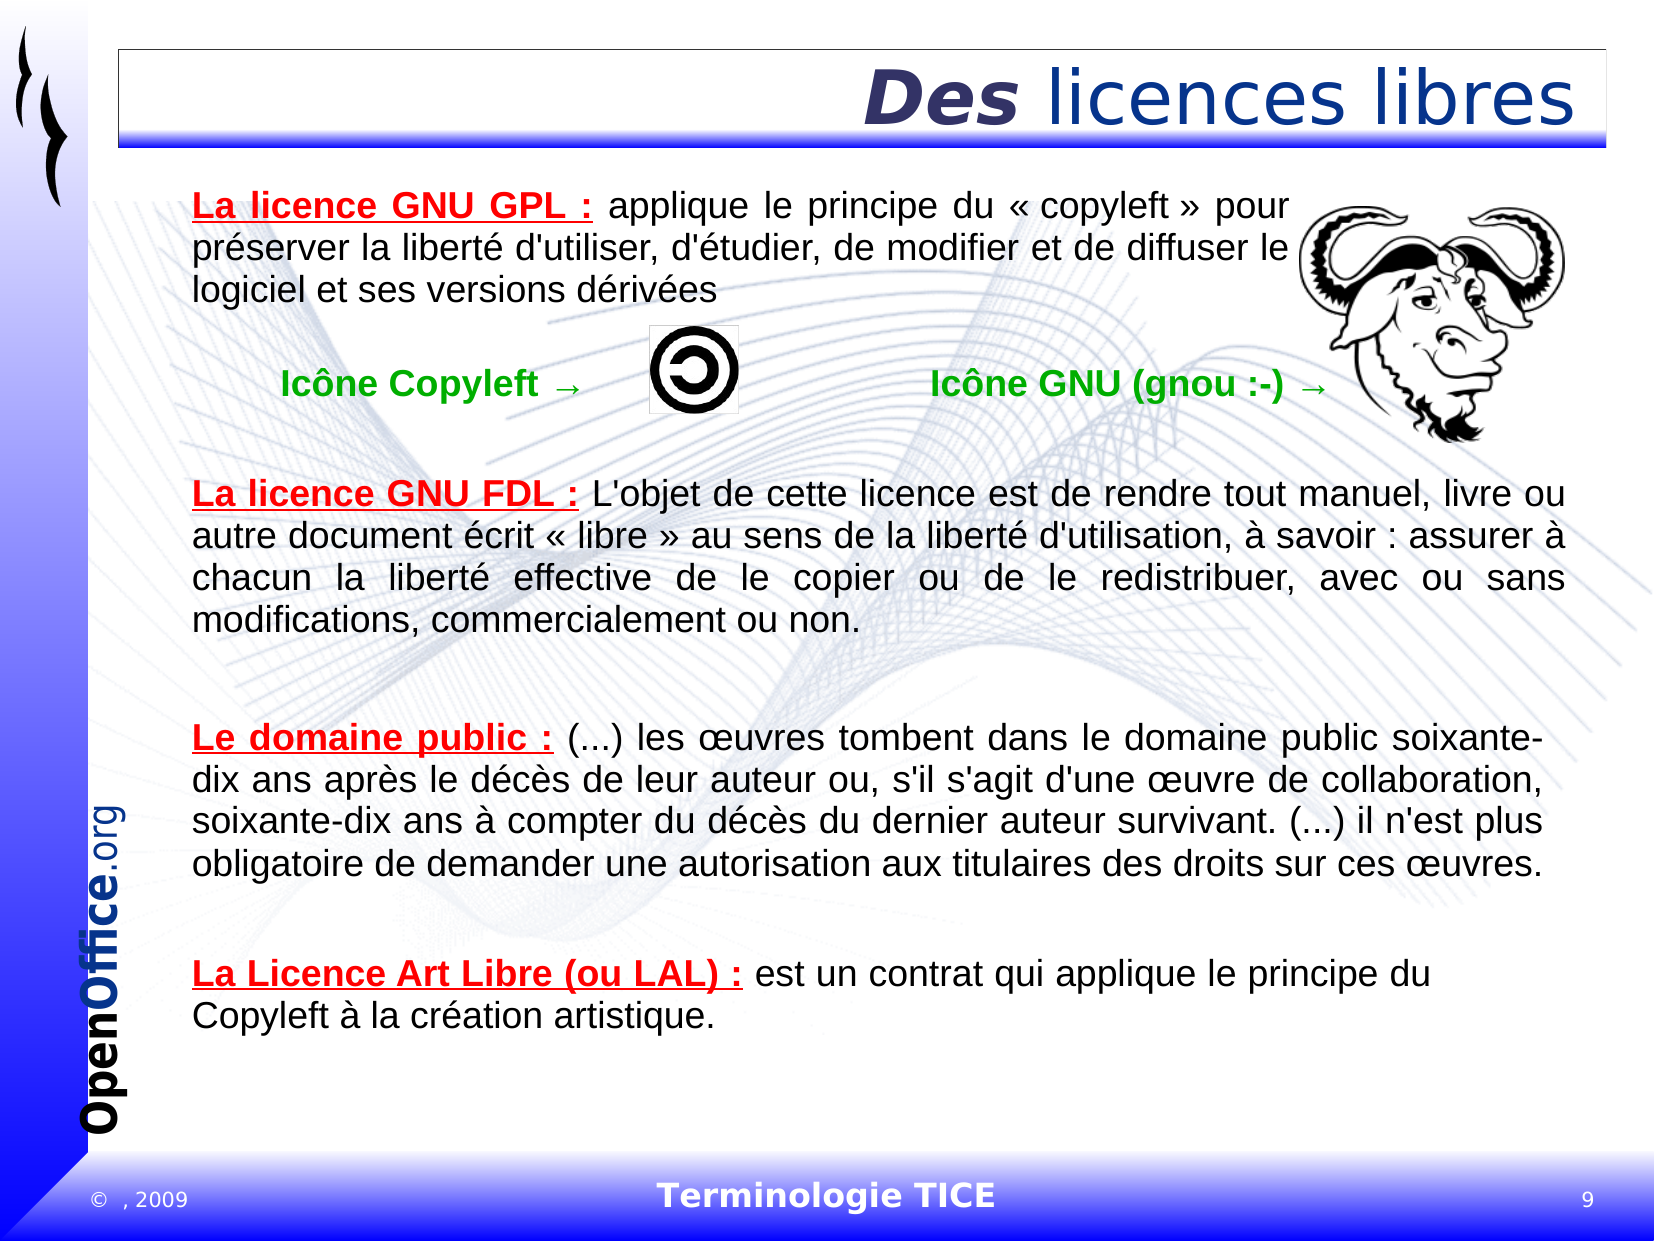

# Des licences libres
La licence GNU GPL : applique le principe du « copyleft » pour préserver la liberté d'utiliser, d'étudier, de modifier et de diffuser le logiciel et ses versions dérivées
Icône Copyleft →
Icône GNU (gnou :-) →
La licence GNU FDL : L'objet de cette licence est de rendre tout manuel, livre ou autre document écrit « libre » au sens de la liberté d'utilisation, à savoir : assurer à chacun la liberté effective de le copier ou de le redistribuer, avec ou sans modifications, commercialement ou non.
Le domaine public : (...) les œuvres tombent dans le domaine public soixante-dix ans après le décès de leur auteur ou, s'il s'agit d'une œuvre de collaboration, soixante-dix ans à compter du décès du dernier auteur survivant. (...) il n'est plus obligatoire de demander une autorisation aux titulaires des droits sur ces œuvres.
La Licence Art Libre (ou LAL) : est un contrat qui applique le principe du Copyleft à la création artistique.